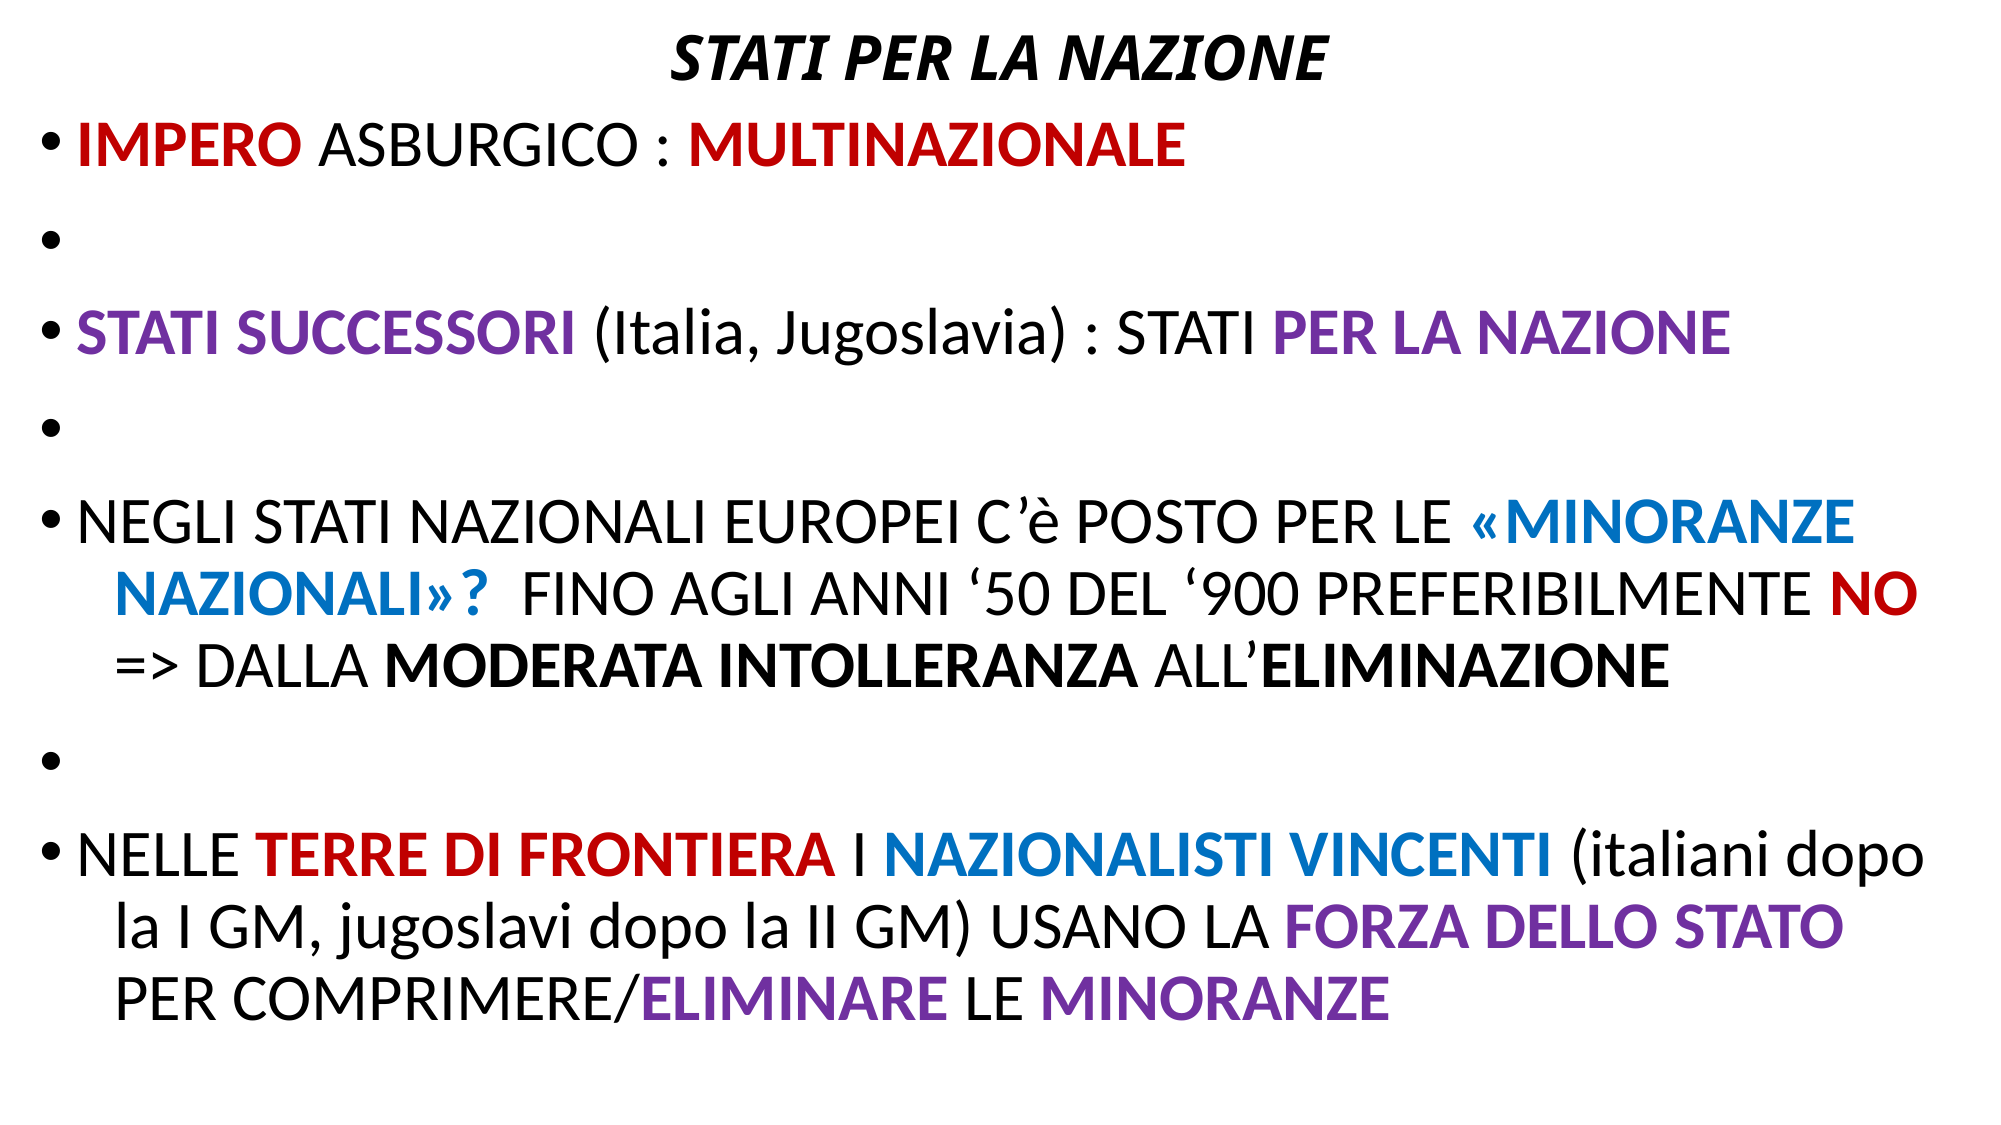

# STATI PER LA NAZIONE
IMPERO ASBURGICO : MULTINAZIONALE
STATI SUCCESSORI (Italia, Jugoslavia) : STATI PER LA NAZIONE
NEGLI STATI NAZIONALI EUROPEI C’è POSTO PER LE «MINORANZE NAZIONALI»? FINO AGLI ANNI ‘50 DEL ‘900 PREFERIBILMENTE NO => DALLA MODERATA INTOLLERANZA ALL’ELIMINAZIONE
NELLE TERRE DI FRONTIERA I NAZIONALISTI VINCENTI (italiani dopo la I GM, jugoslavi dopo la II GM) USANO LA FORZA DELLO STATO PER COMPRIMERE/ELIMINARE LE MINORANZE